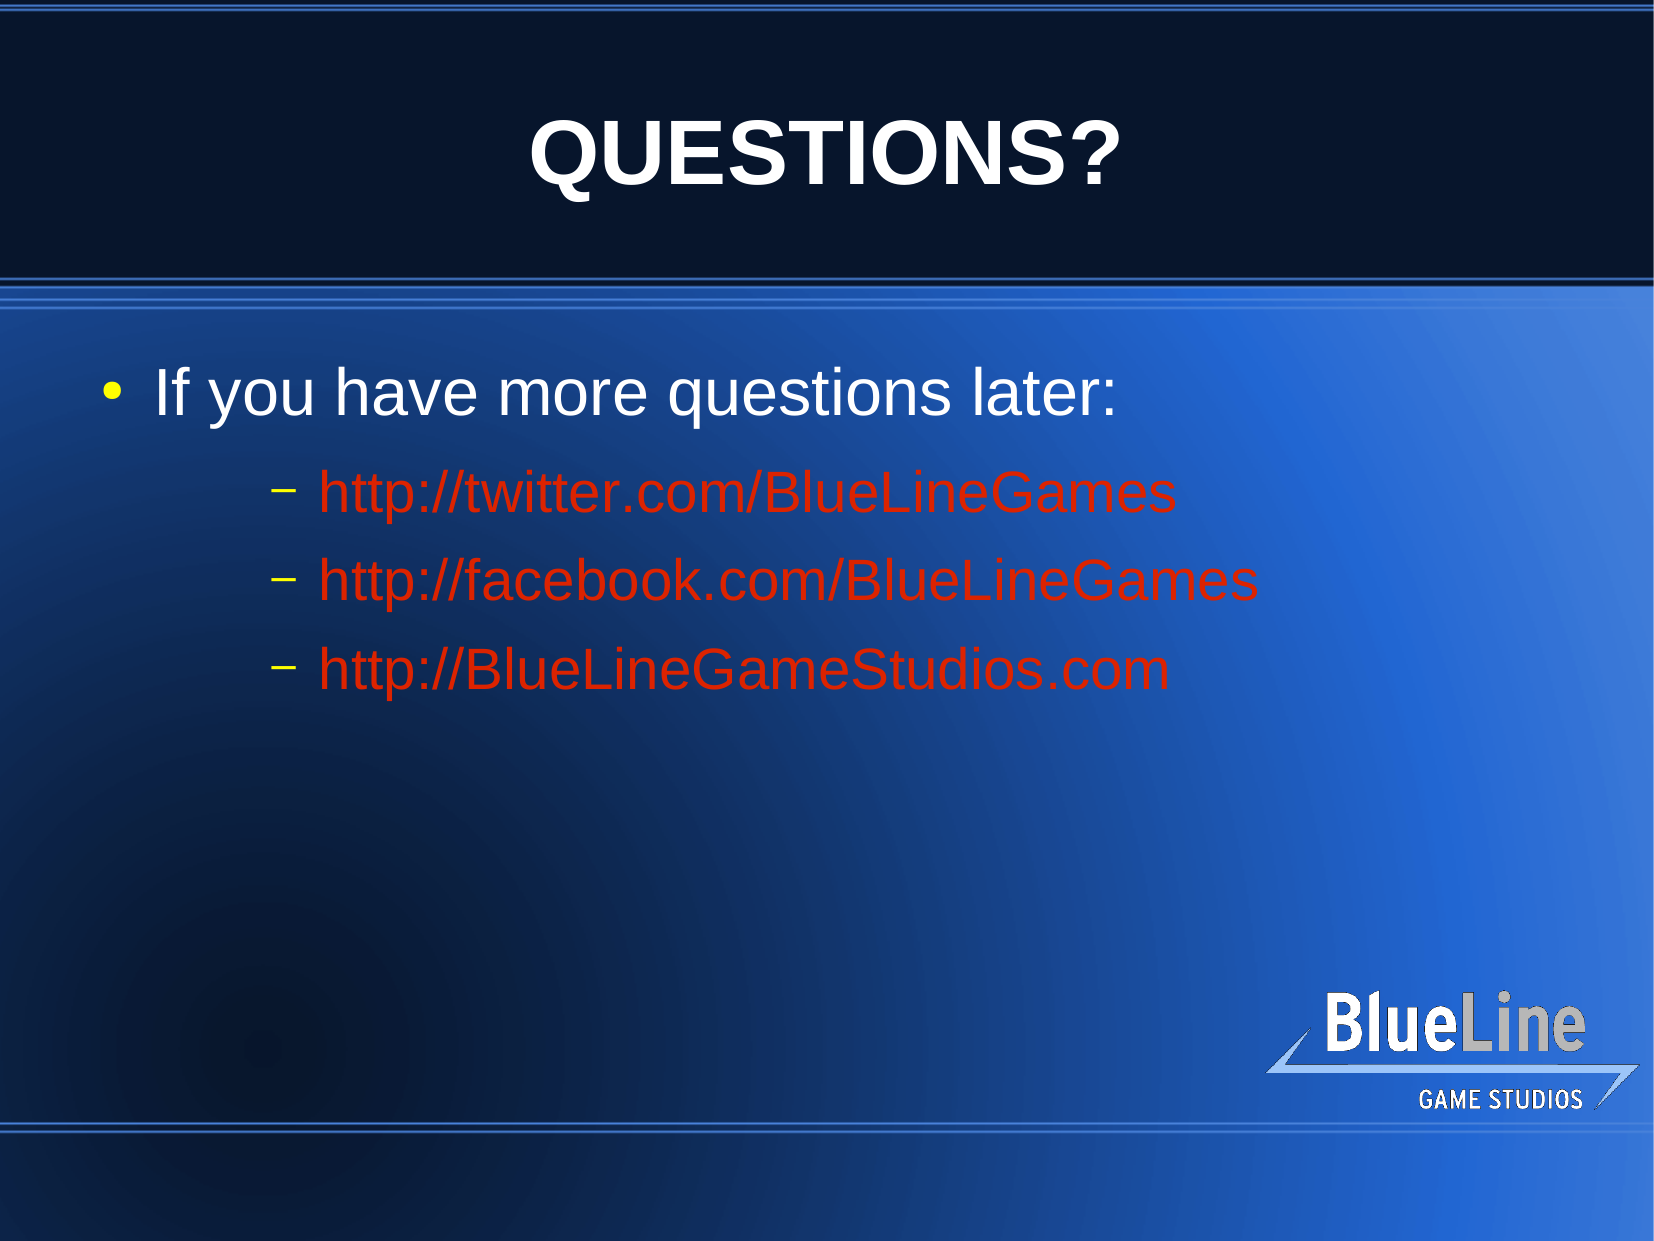

# QUESTIONS?
If you have more questions later:
http://twitter.com/BlueLineGames
http://facebook.com/BlueLineGames
http://BlueLineGameStudios.com